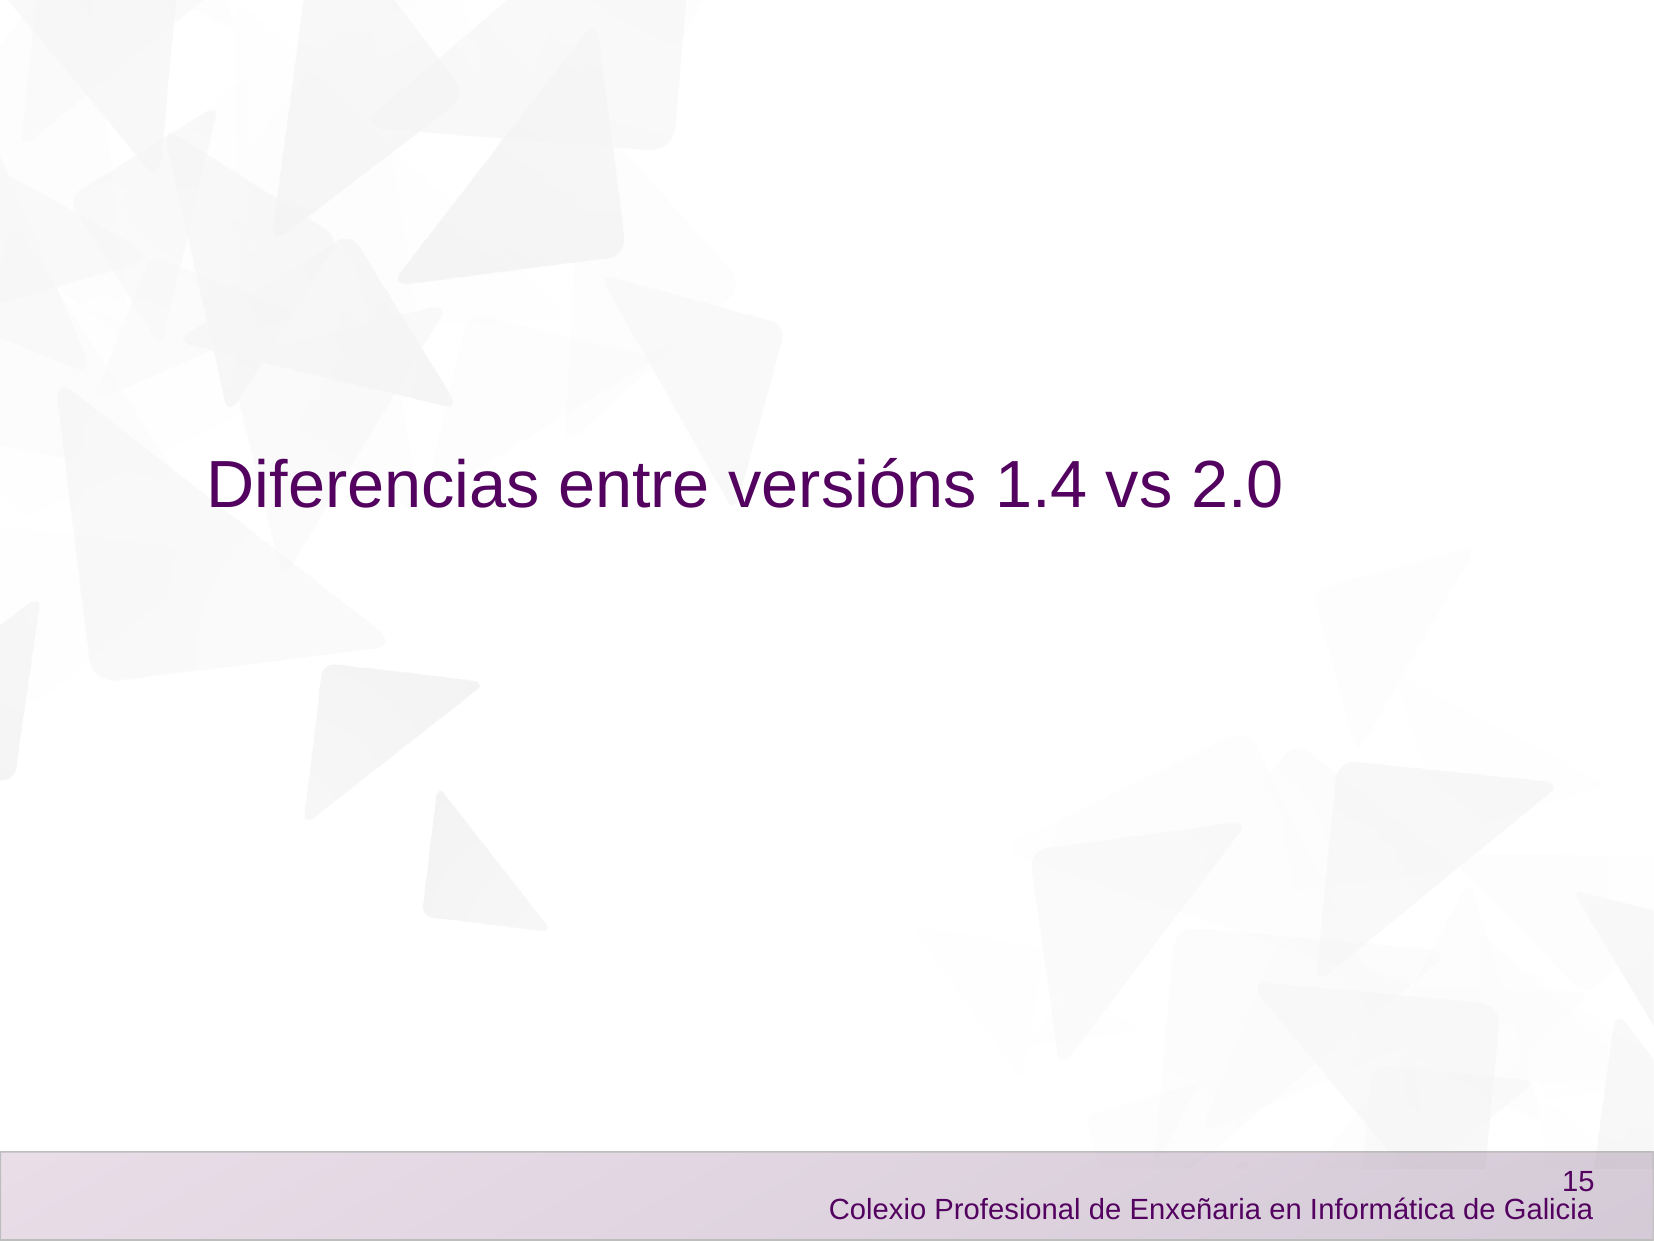

# Diferencias entre versións 1.4 vs 2.0
15
Colexio Profesional de Enxeñaria en Informática de Galicia